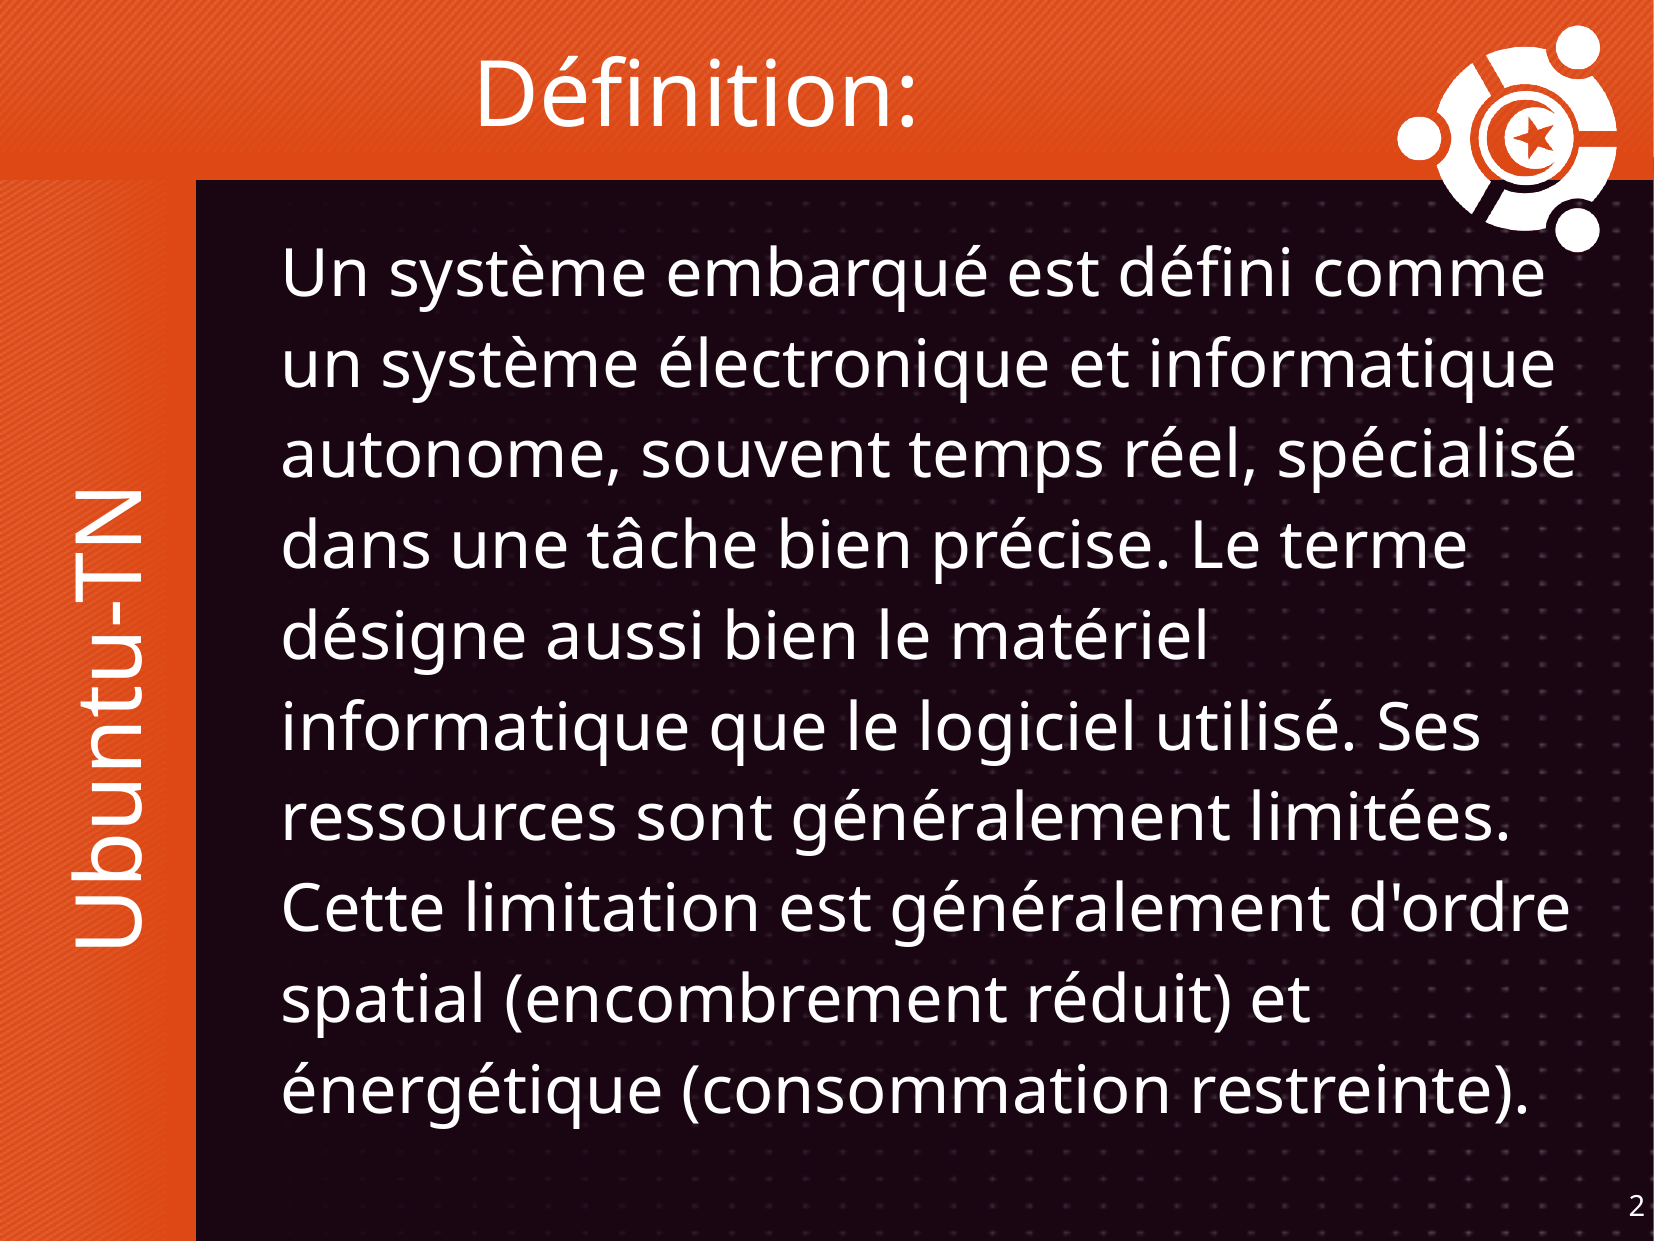

# Définition:
Un système embarqué est défini comme un système électronique et informatique autonome, souvent temps réel, spécialisé dans une tâche bien précise. Le terme désigne aussi bien le matériel informatique que le logiciel utilisé. Ses ressources sont généralement limitées. Cette limitation est généralement d'ordre spatial (encombrement réduit) et énergétique (consommation restreinte).
Ubuntu-TN
2